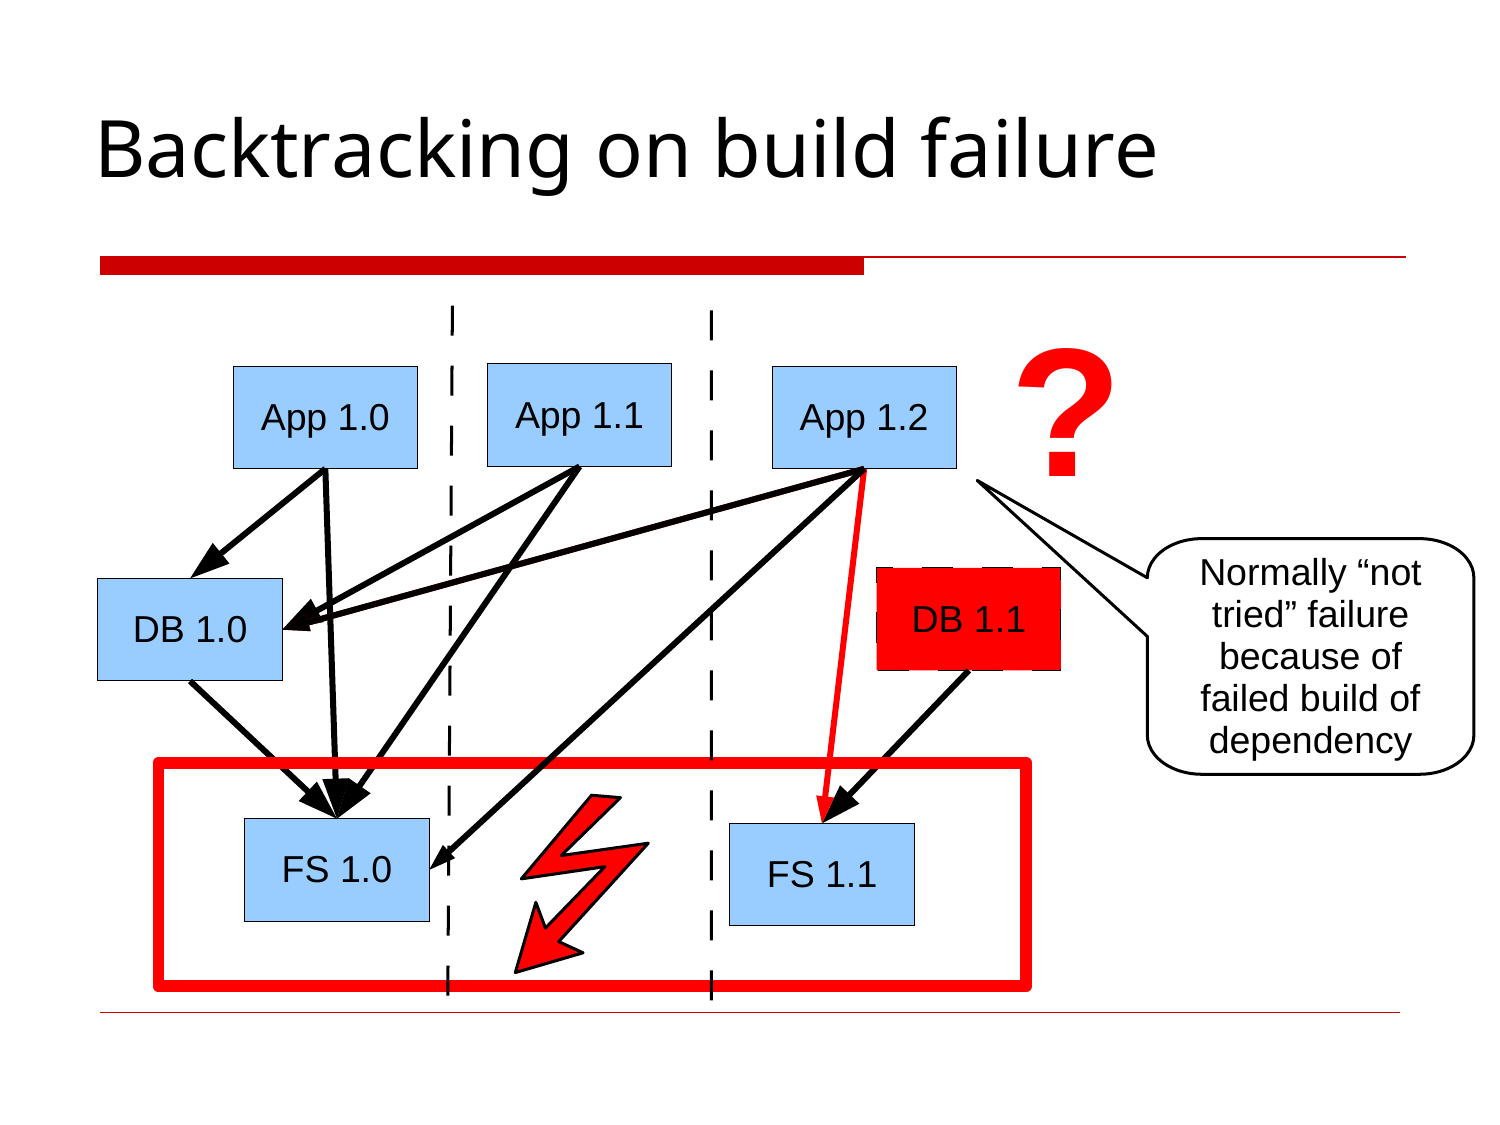

# Backtracking on build failure
?
App 1.1
App 1.0
App 1.2
Normally “not tried” failure because of failed build of dependency
DB 1.1
DB 1.0
FS 1.0
FS 1.1